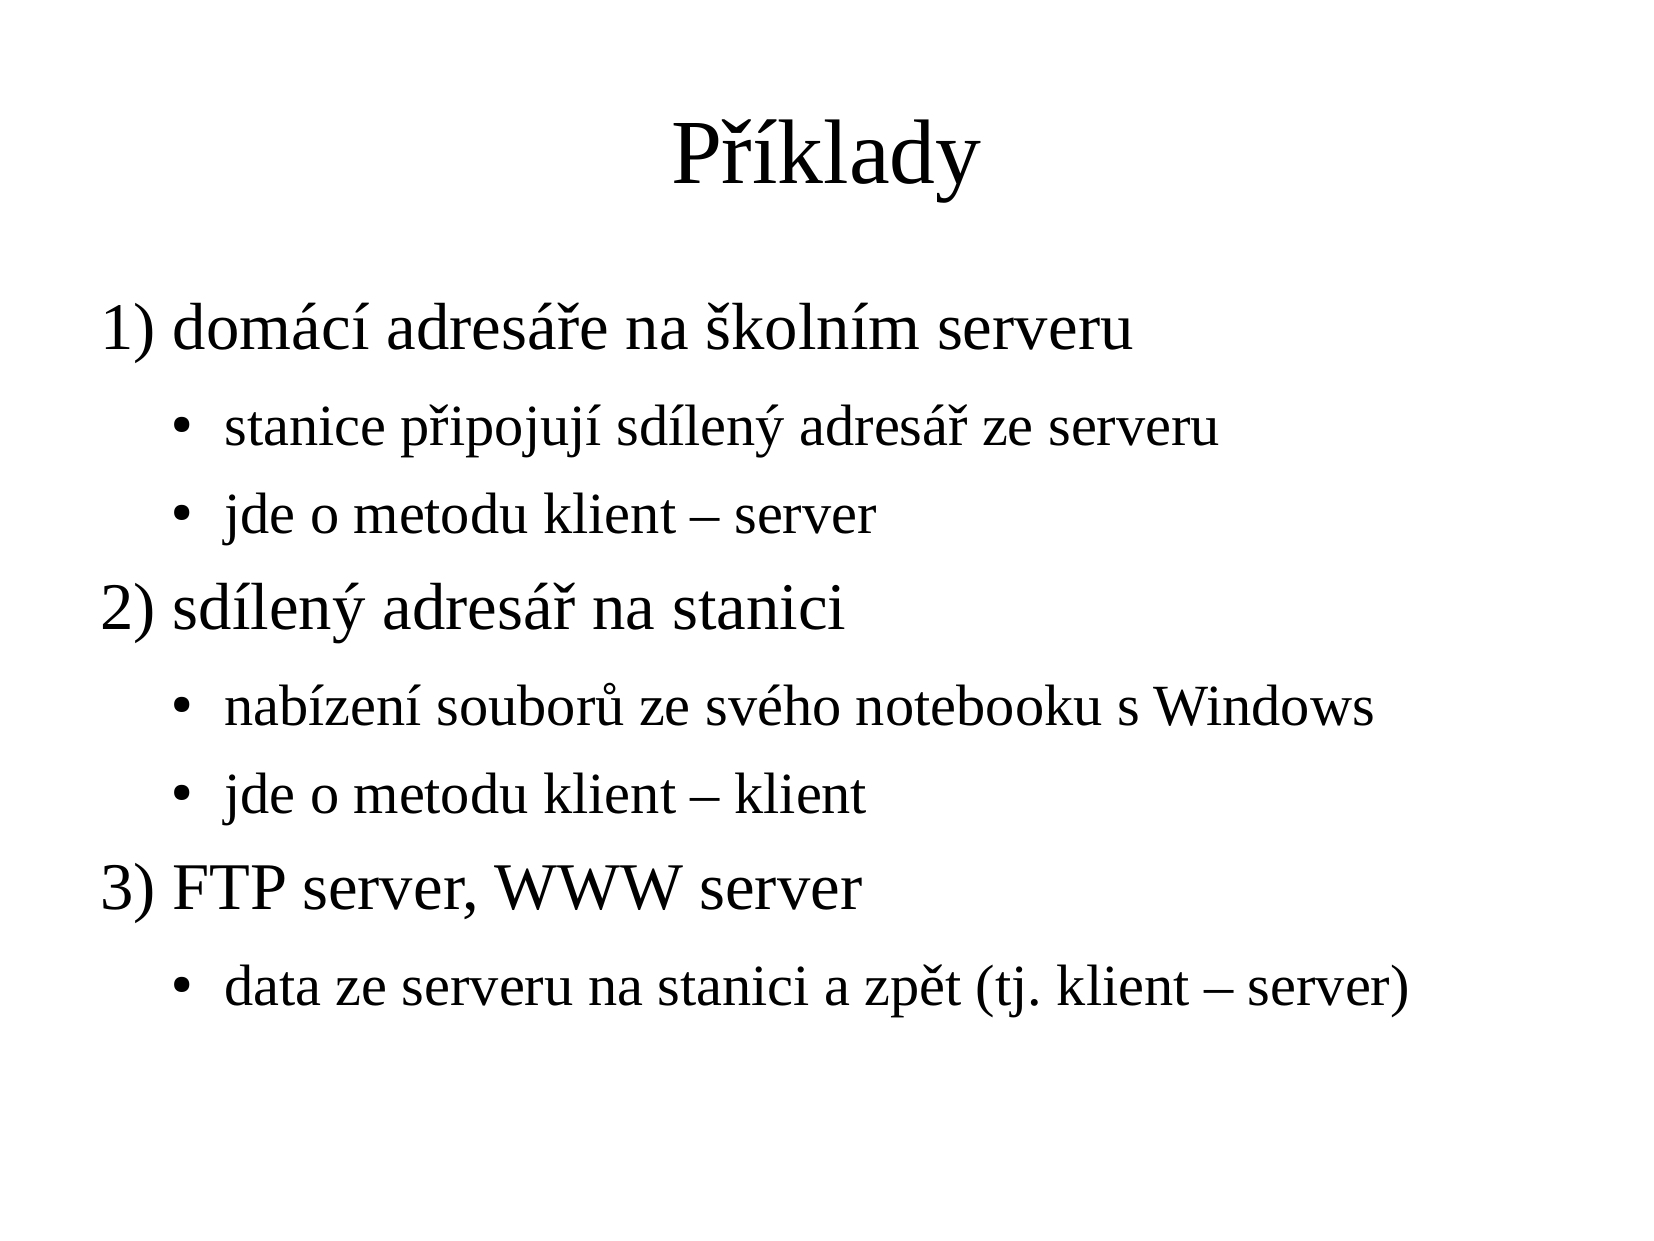

# Příklady
 domácí adresáře na školním serveru
stanice připojují sdílený adresář ze serveru
jde o metodu klient – server
 sdílený adresář na stanici
nabízení souborů ze svého notebooku s Windows
jde o metodu klient – klient
 FTP server, WWW server
data ze serveru na stanici a zpět (tj. klient – server)